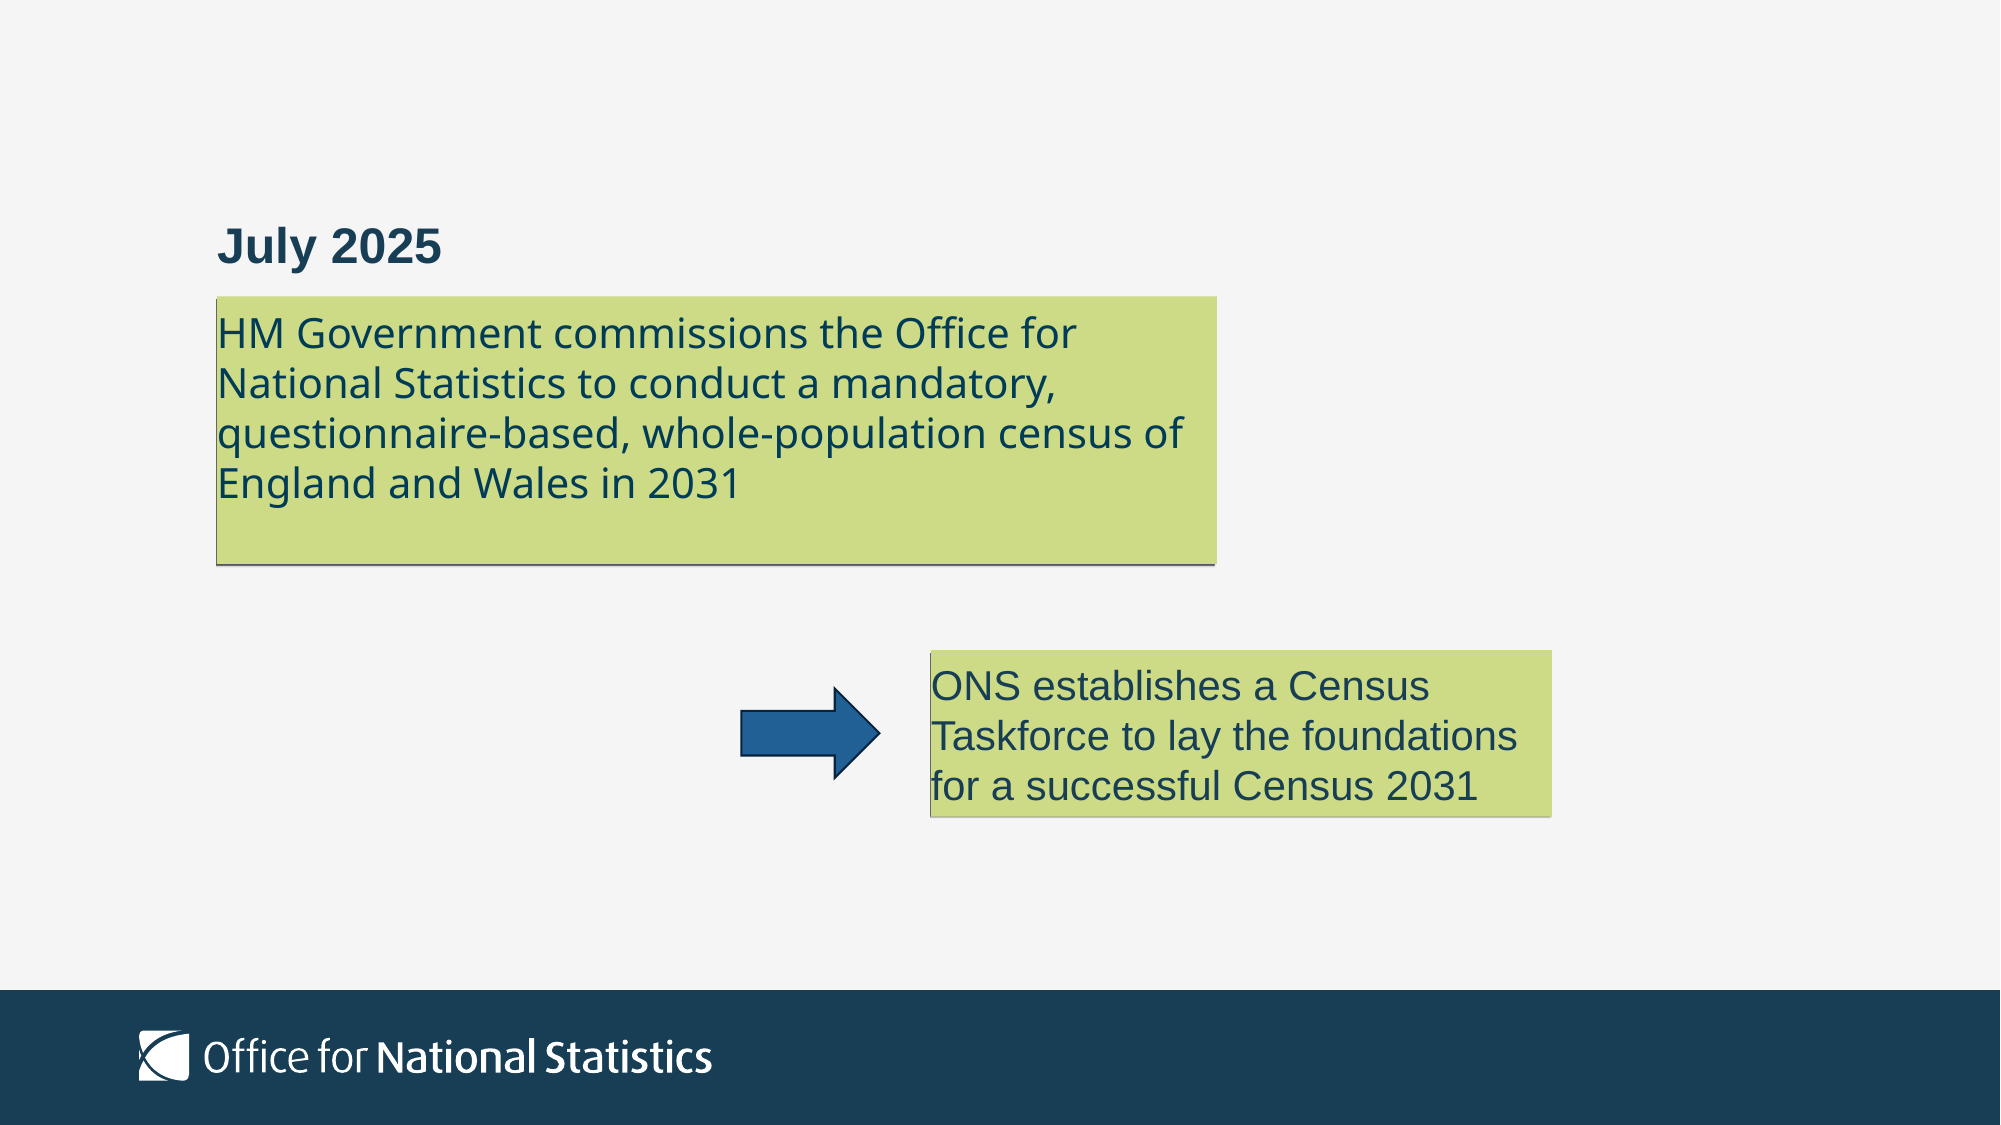

July 2025
HM Government commissions the Office for National Statistics to conduct a mandatory, questionnaire-based, whole-population census of England and Wales in 2031
ONS establishes a Census Taskforce to lay the foundations for a successful Census 2031